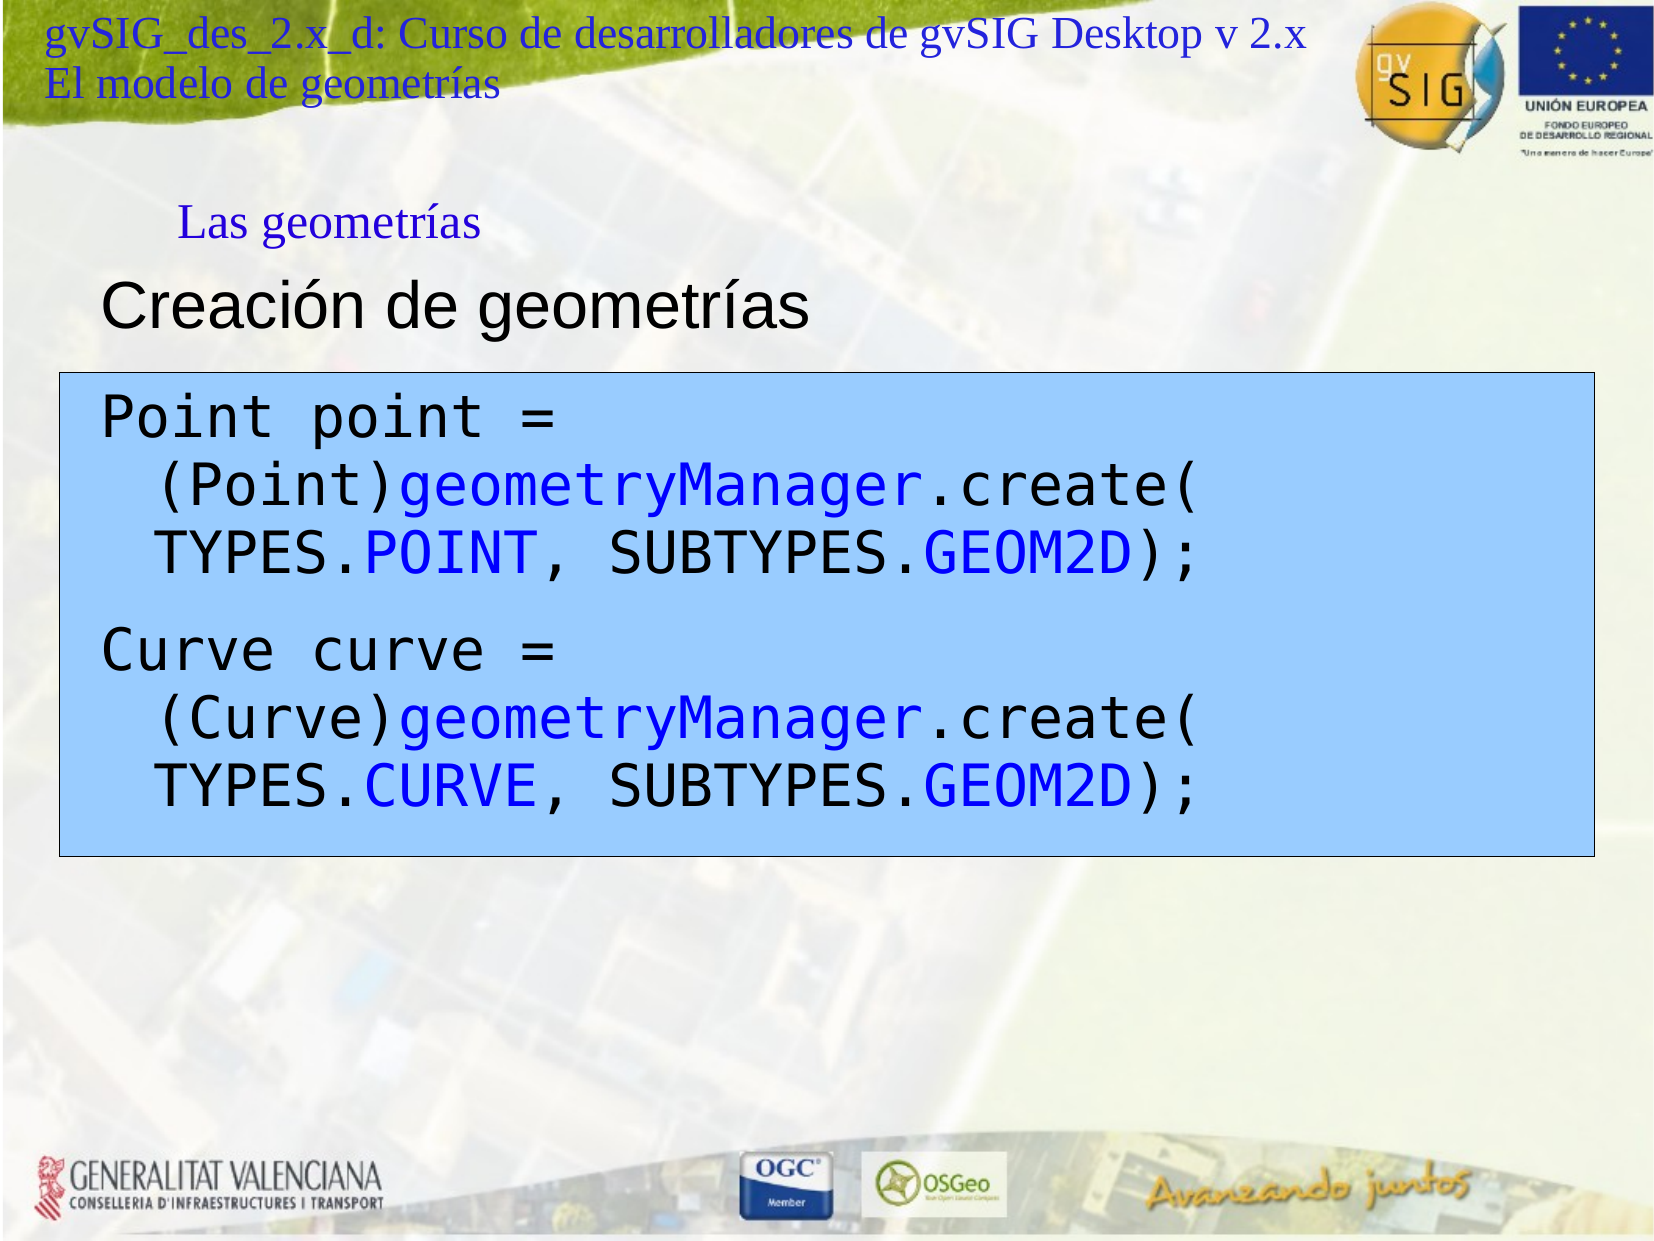

Las geometrías
# Creación de geometrías
Point point = (Point)geometryManager.create( TYPES.POINT, SUBTYPES.GEOM2D);
Curve curve = (Curve)geometryManager.create( TYPES.CURVE, SUBTYPES.GEOM2D);